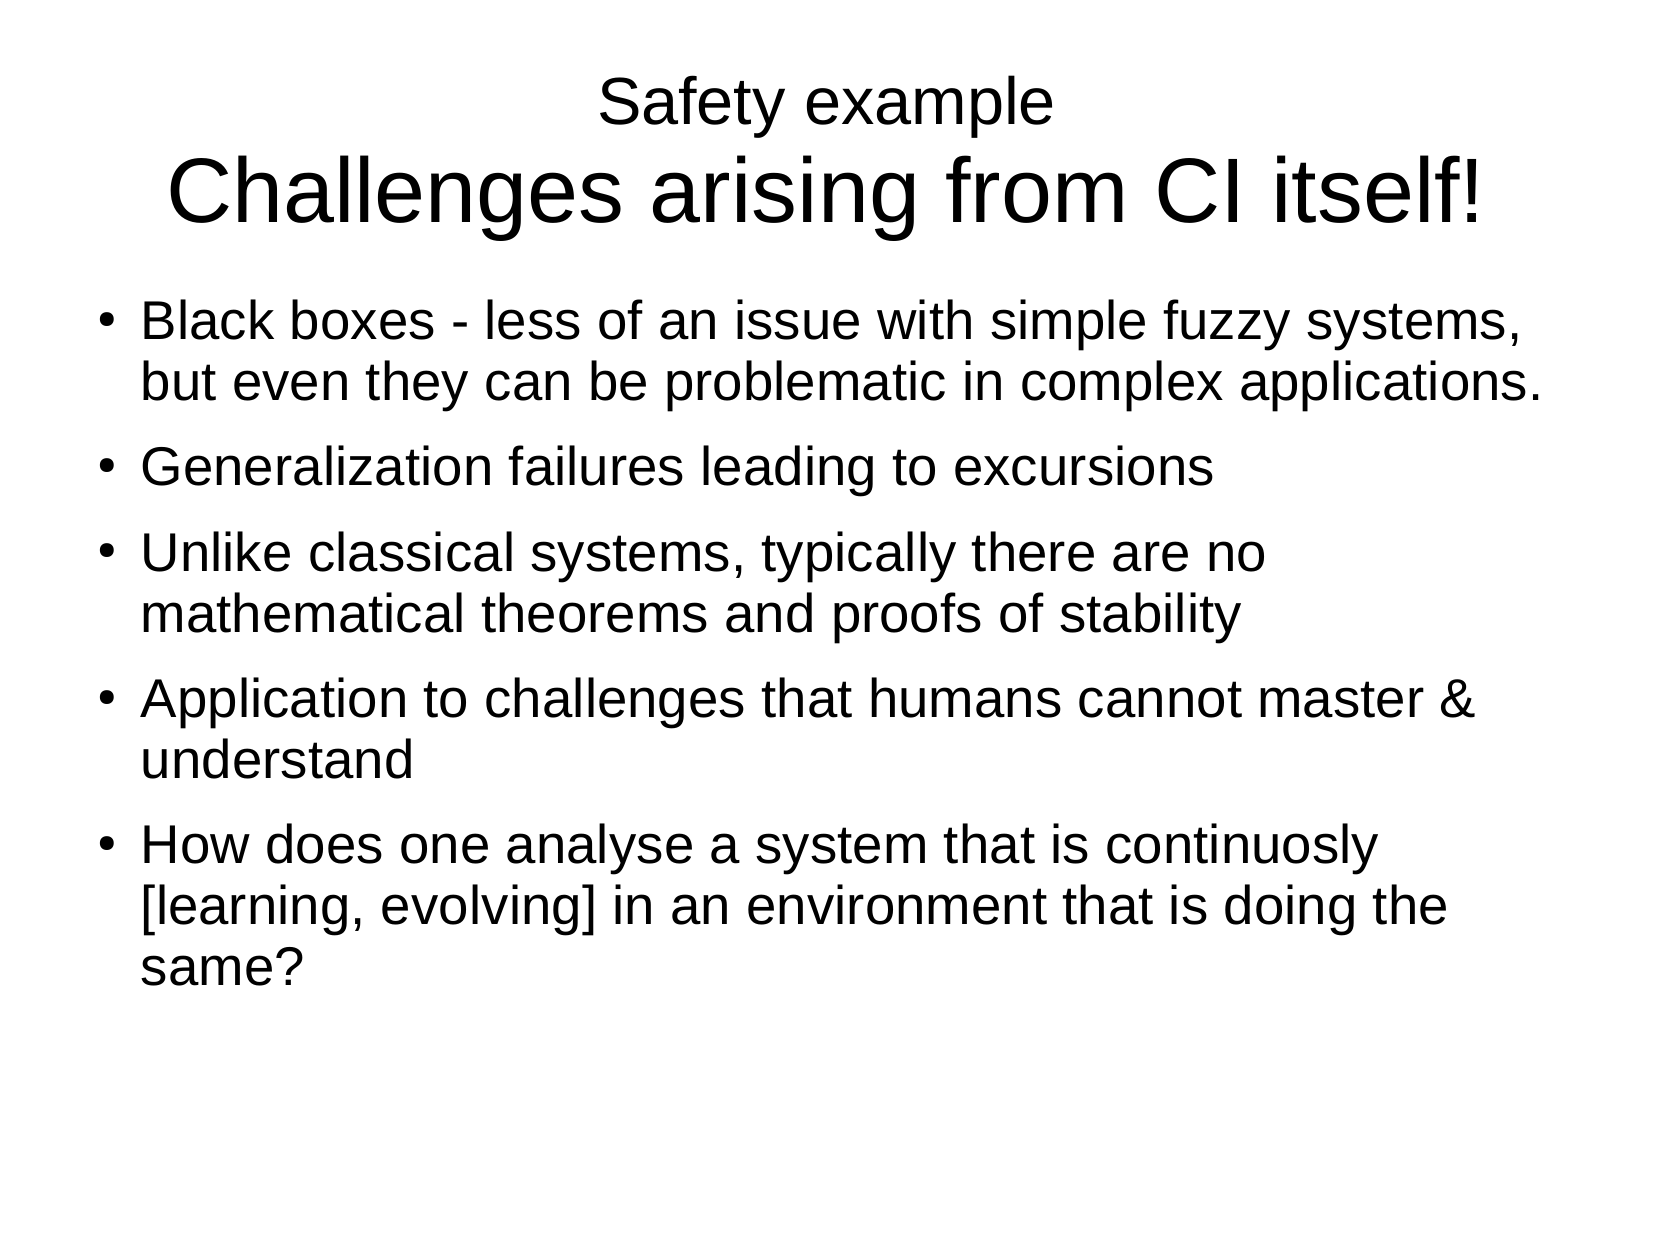

# Safety example Challenges arising from CI itself!
Black boxes - less of an issue with simple fuzzy systems, but even they can be problematic in complex applications.
Generalization failures leading to excursions
Unlike classical systems, typically there are no mathematical theorems and proofs of stability
Application to challenges that humans cannot master & understand
How does one analyse a system that is continuosly [learning, evolving] in an environment that is doing the same?